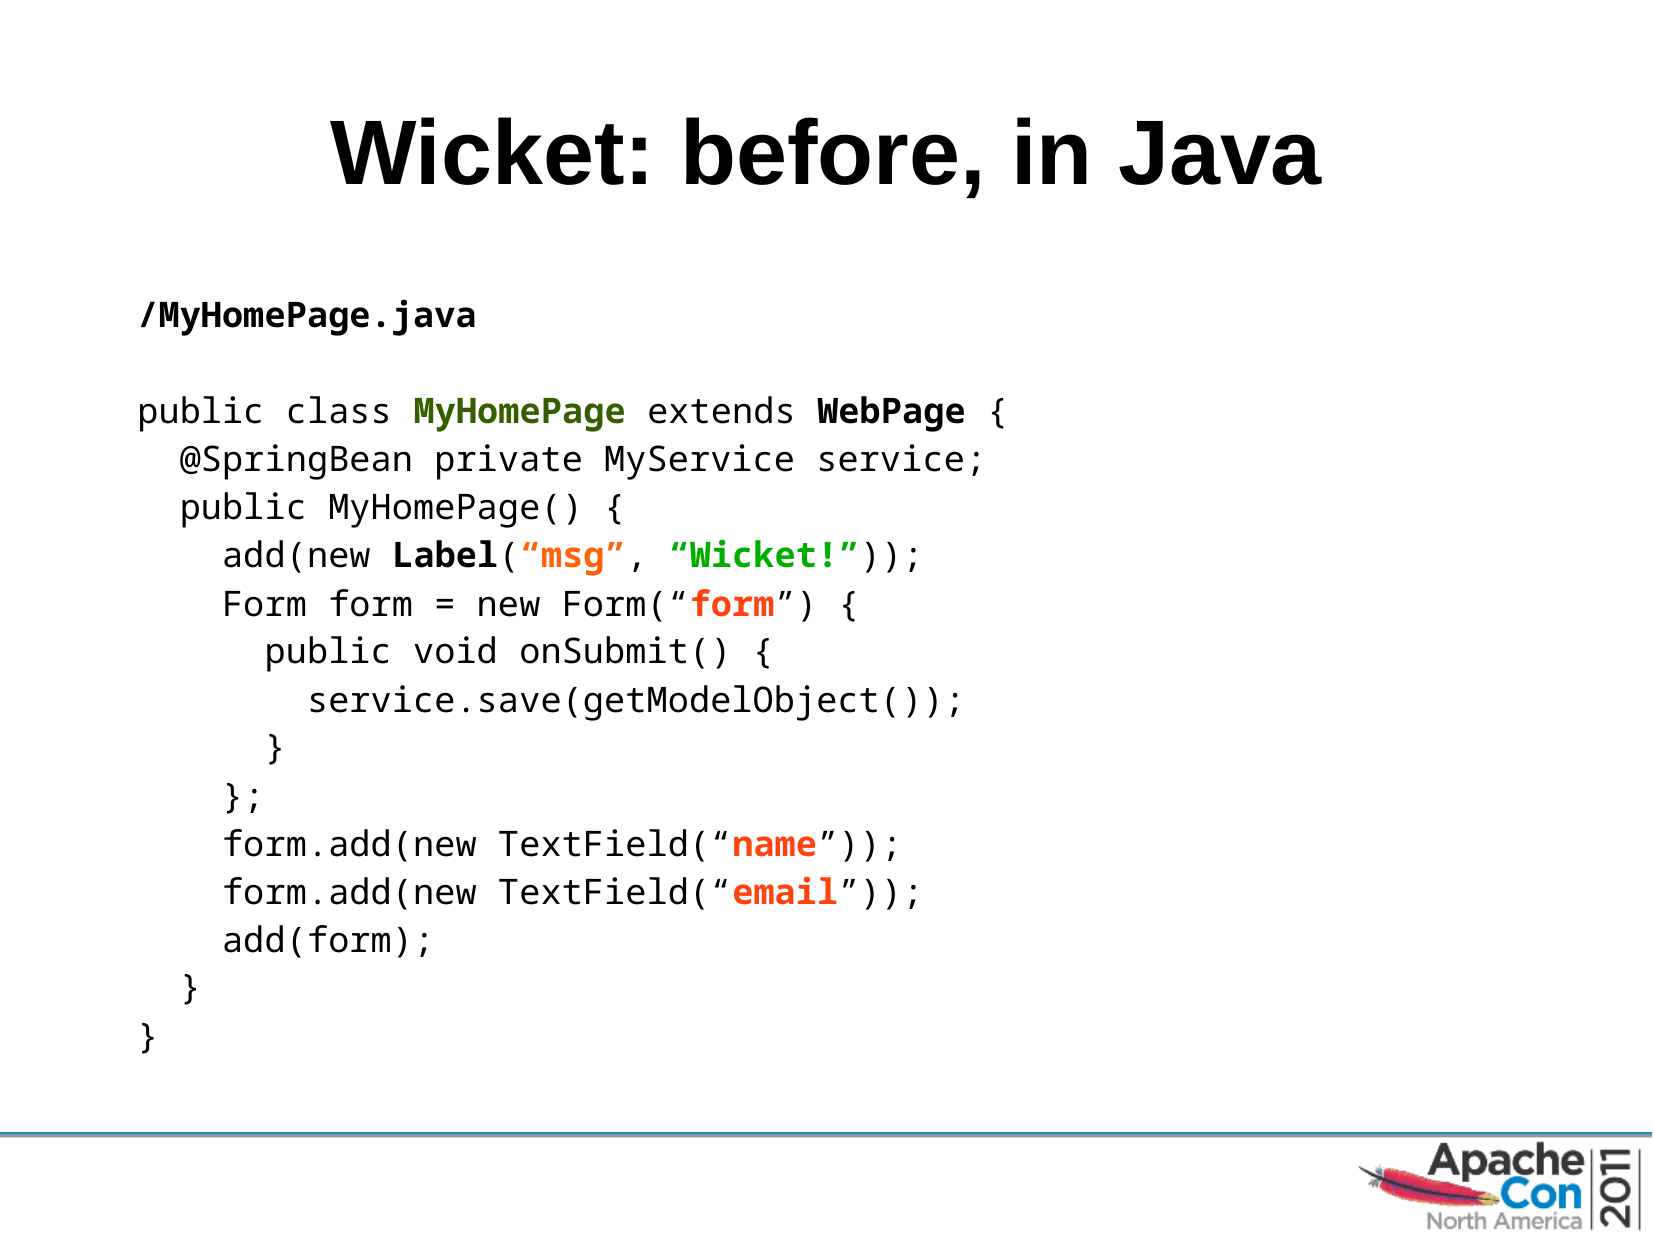

# Wicket: before, in Java
/MyHomePage.java
public class MyHomePage extends WebPage {
 @SpringBean private MyService service;
 public MyHomePage() {
 add(new Label(“msg”, “Wicket!”));
 Form form = new Form(“form”) {
 public void onSubmit() {
 service.save(getModelObject());
 }
 };
 form.add(new TextField(“name”));
 form.add(new TextField(“email”));
 add(form);
 }
}